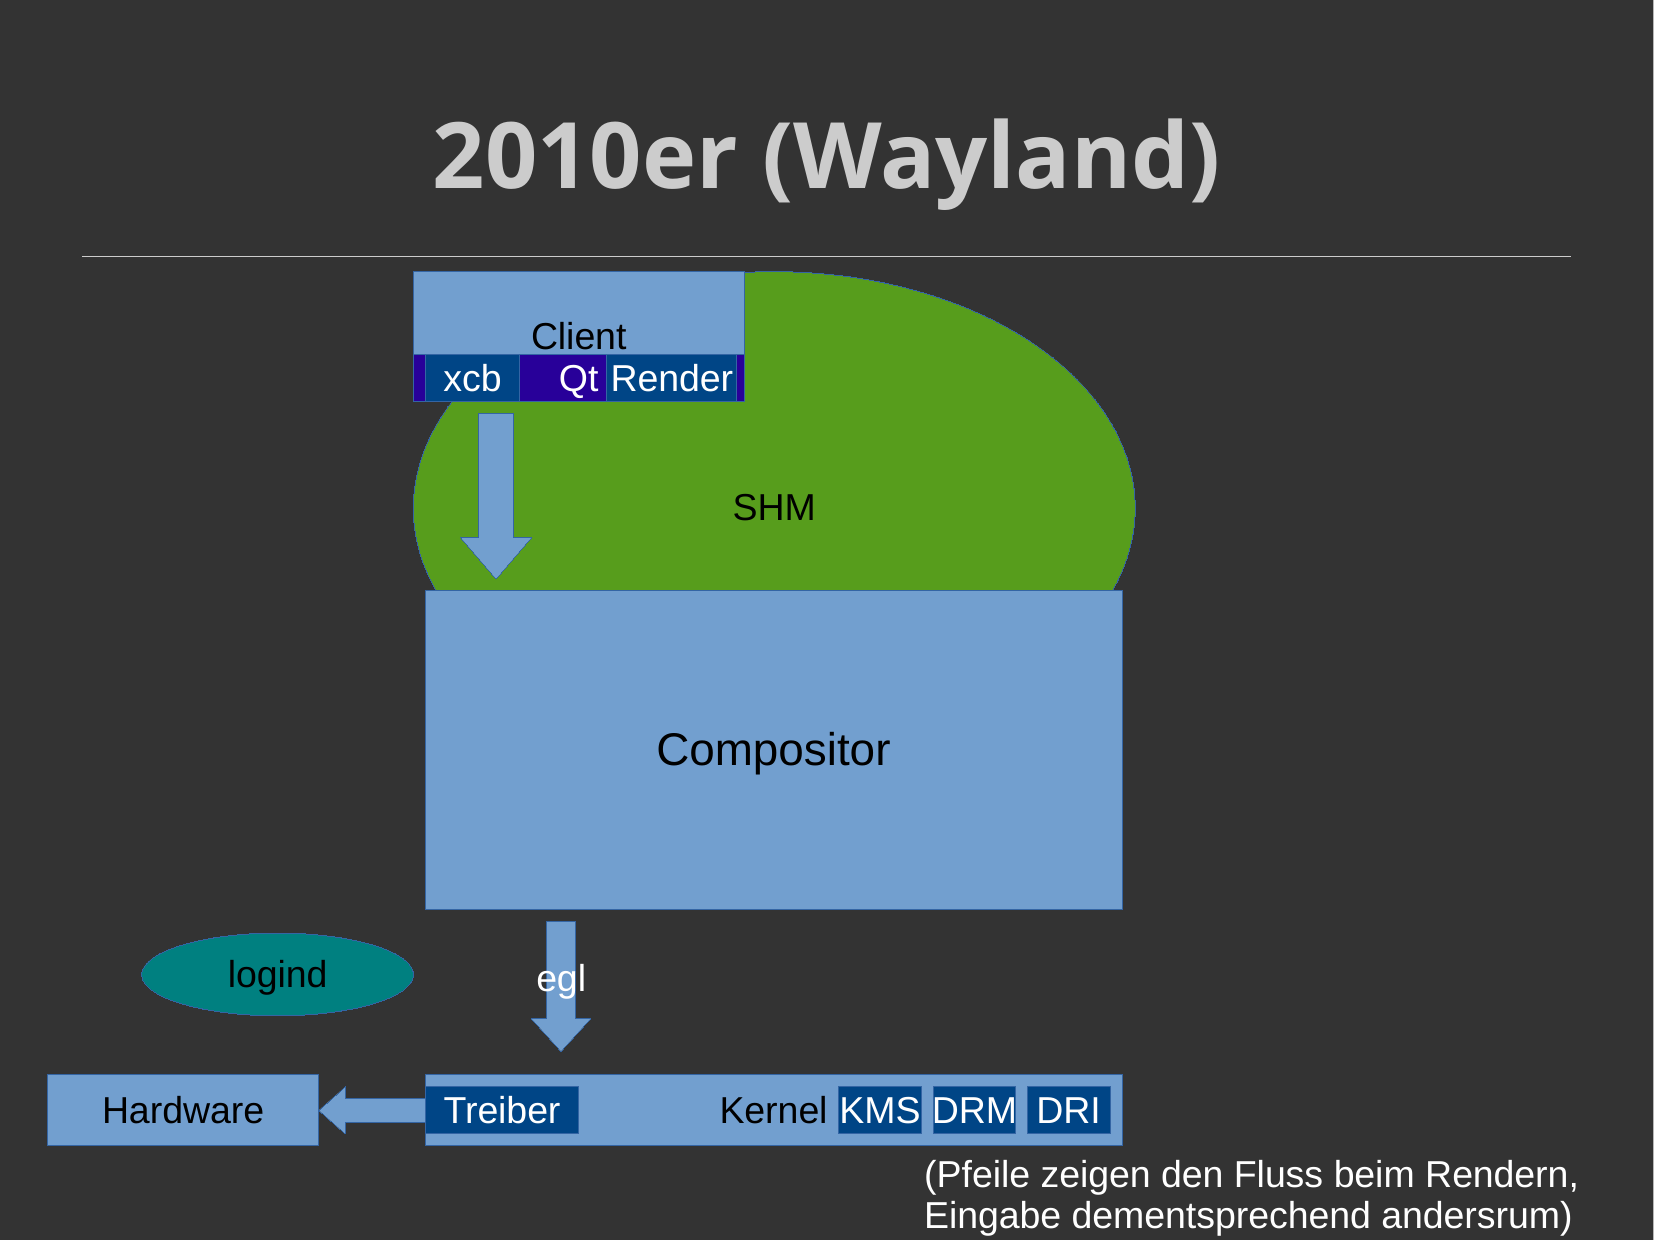

# 2010er (Wayland)
SHM
Client
Qt
xcb
Render
Compositor
egl
logind
Hardware
Kernel
Treiber
KMS
DRM
DRI
(Pfeile zeigen den Fluss beim Rendern,
Eingabe dementsprechend andersrum)